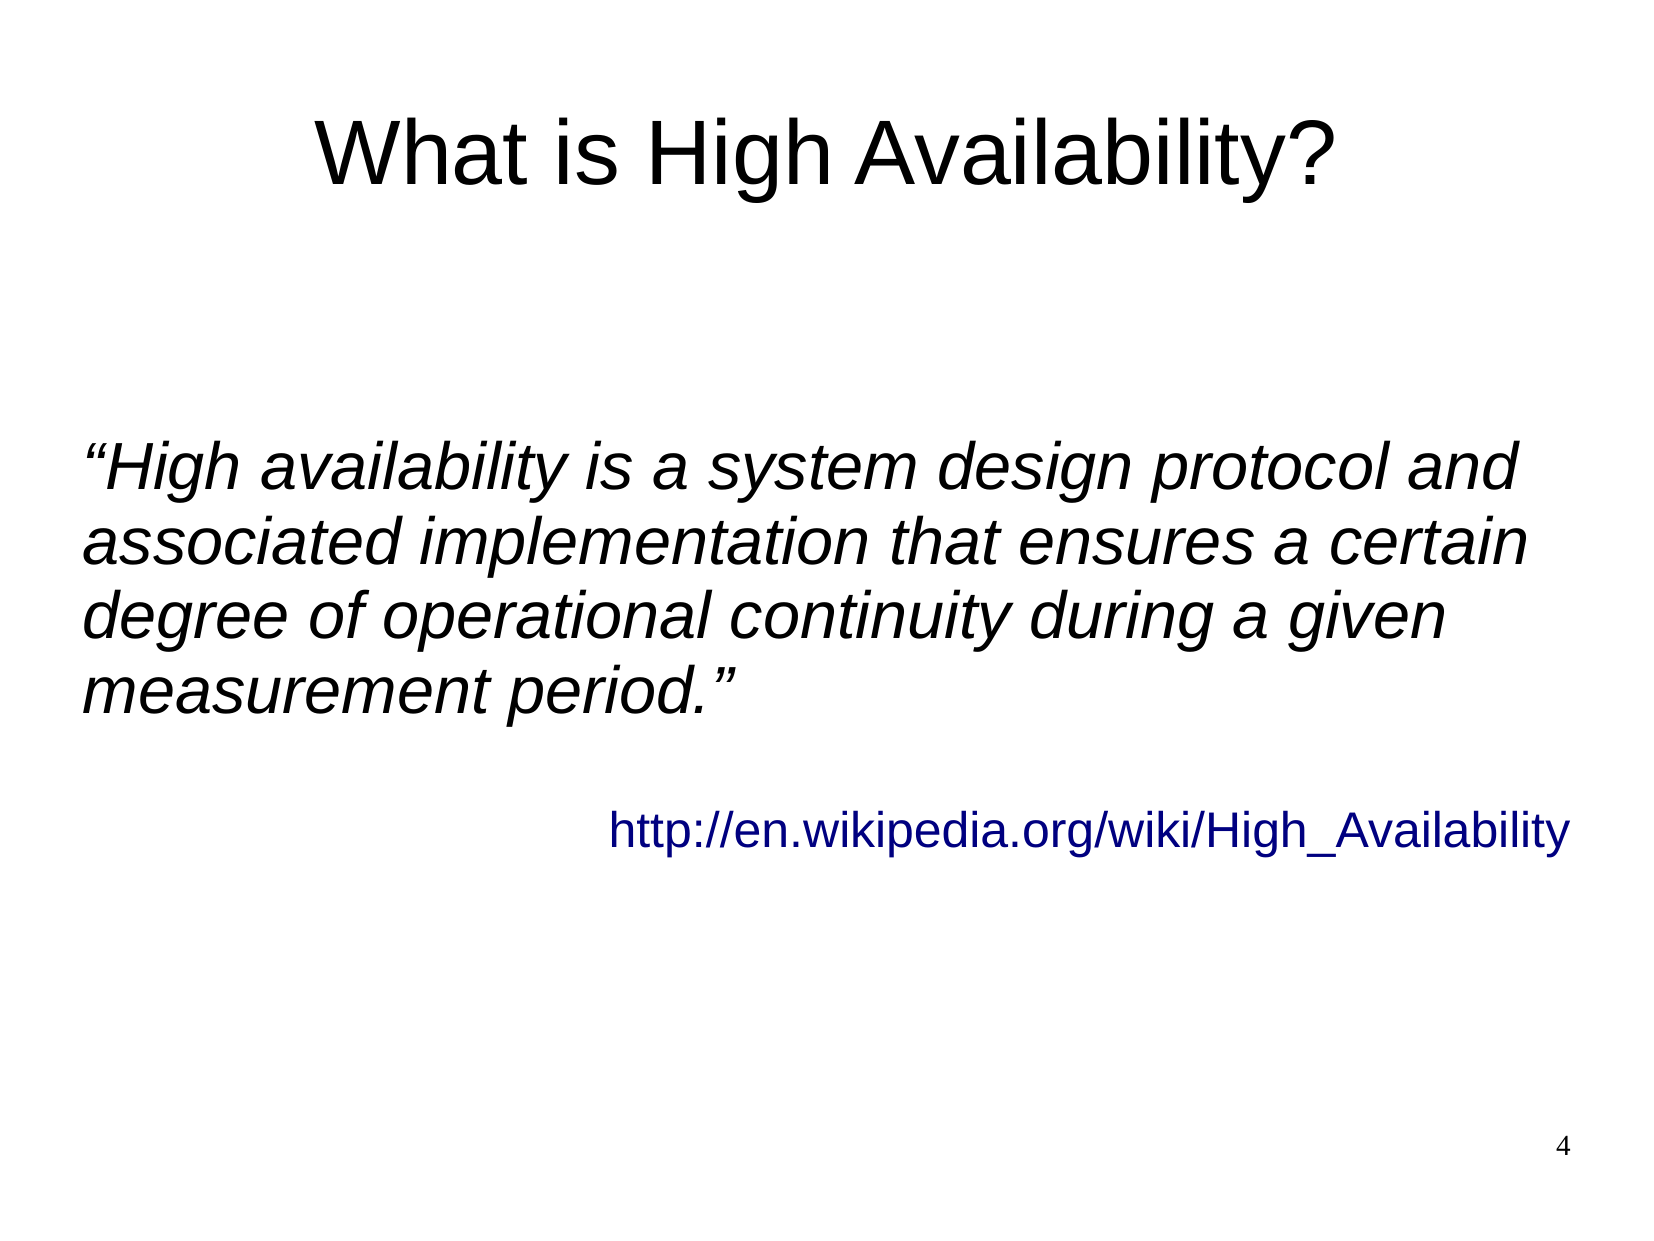

# What is High Availability?
“High availability is a system design protocol and associated implementation that ensures a certain degree of operational continuity during a given measurement period.”
 http://en.wikipedia.org/wiki/High_Availability
4